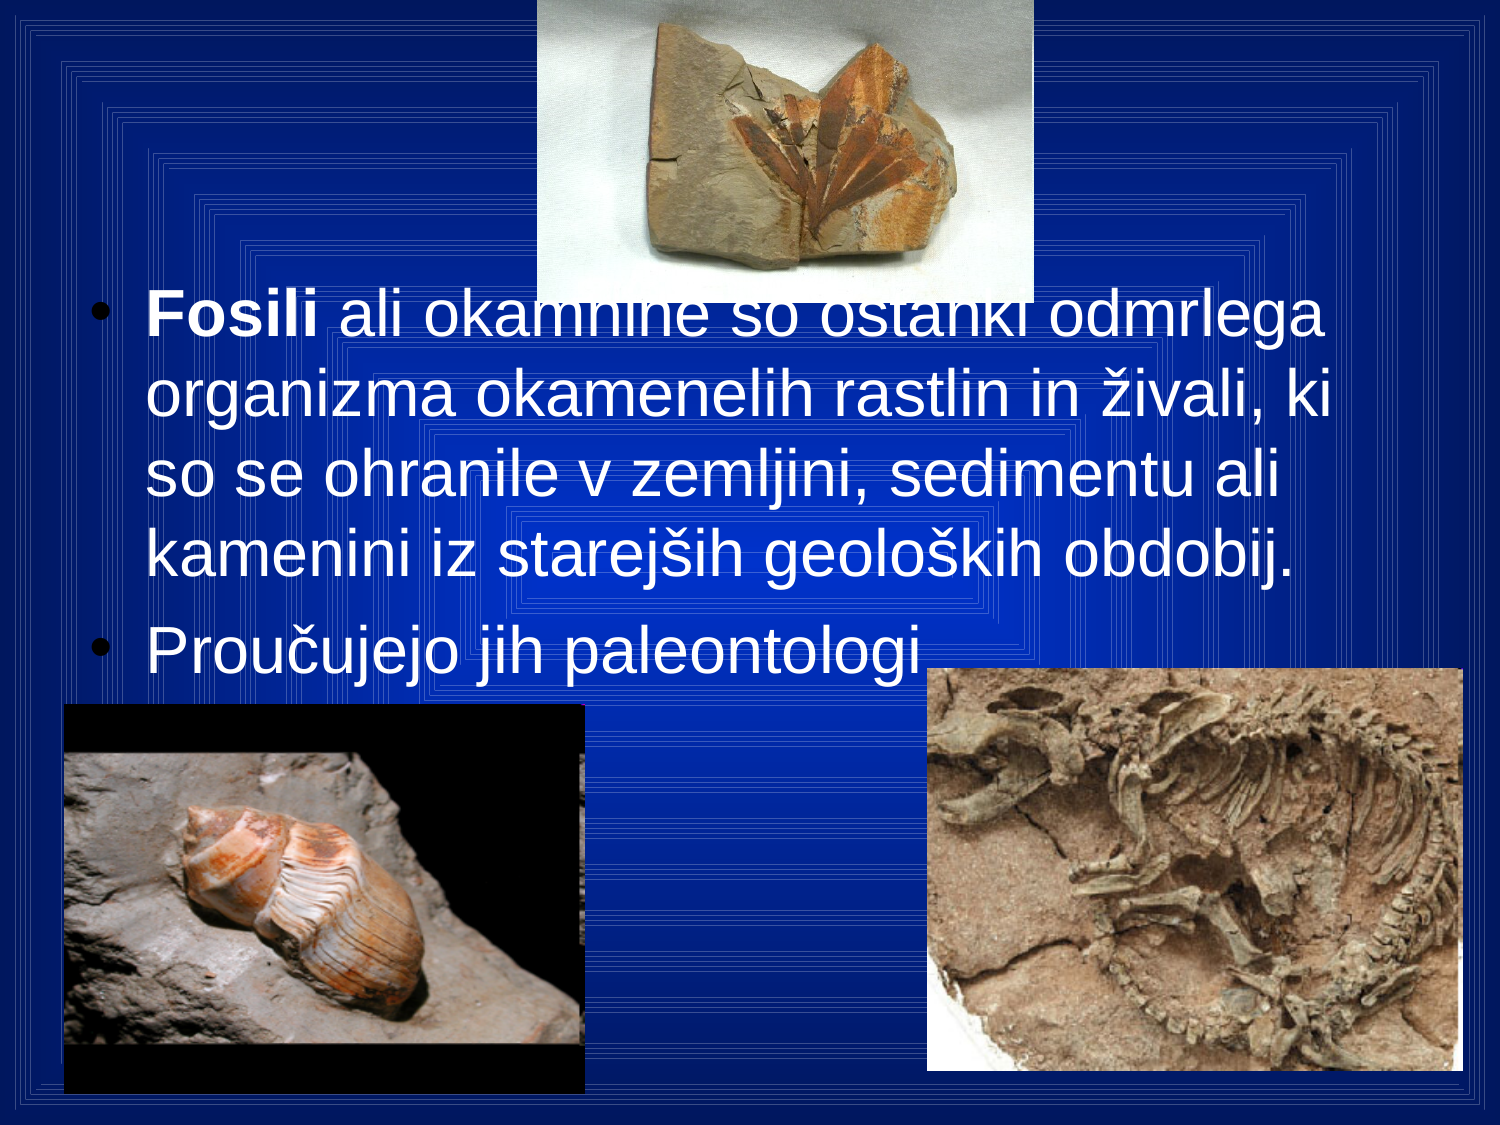

# Fosili ali okamnine so ostanki odmrlega organizma okamenelih rastlin in živali, ki so se ohranile v zemljini, sedimentu ali kamenini iz starejših geoloških obdobij.
Proučujejo jih paleontologi